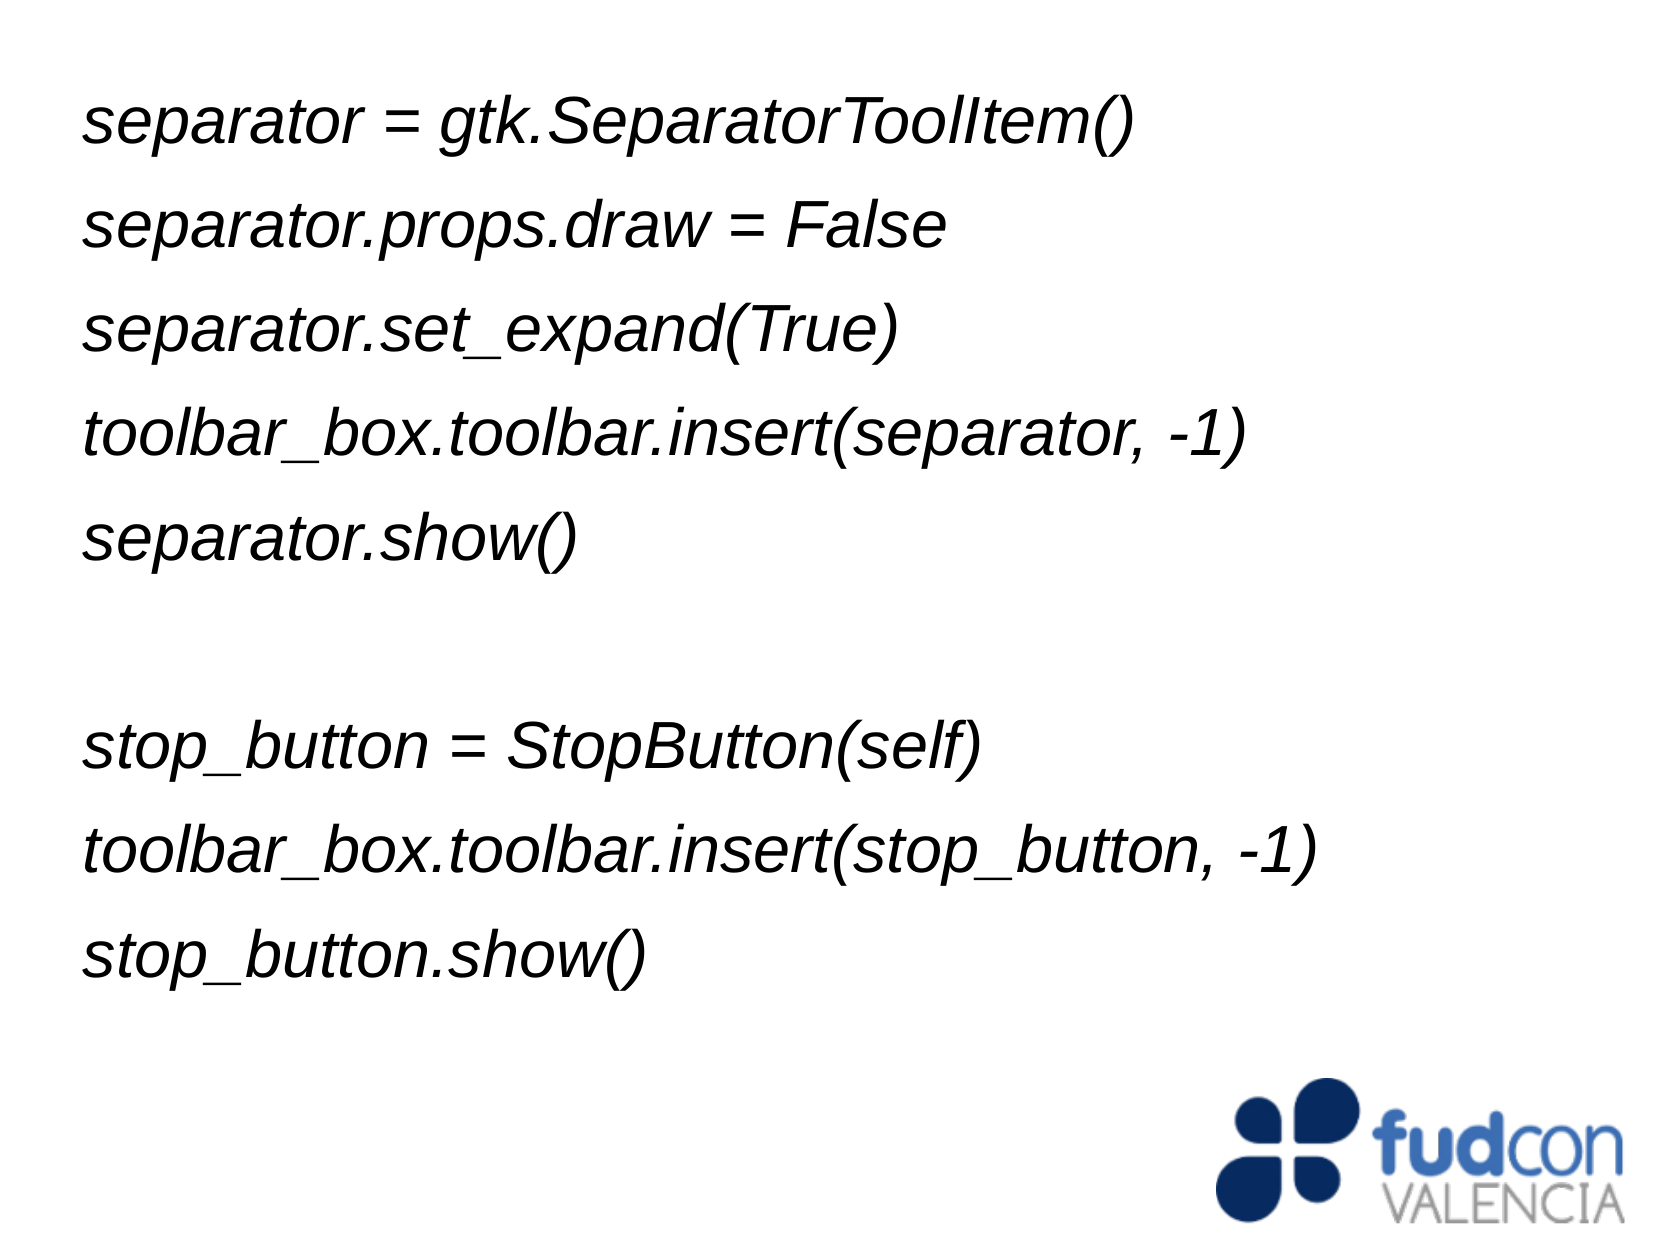

# separator = gtk.SeparatorToolItem()
separator.props.draw = False
separator.set_expand(True)
toolbar_box.toolbar.insert(separator, -1)
separator.show()
stop_button = StopButton(self)
toolbar_box.toolbar.insert(stop_button, -1)
stop_button.show()